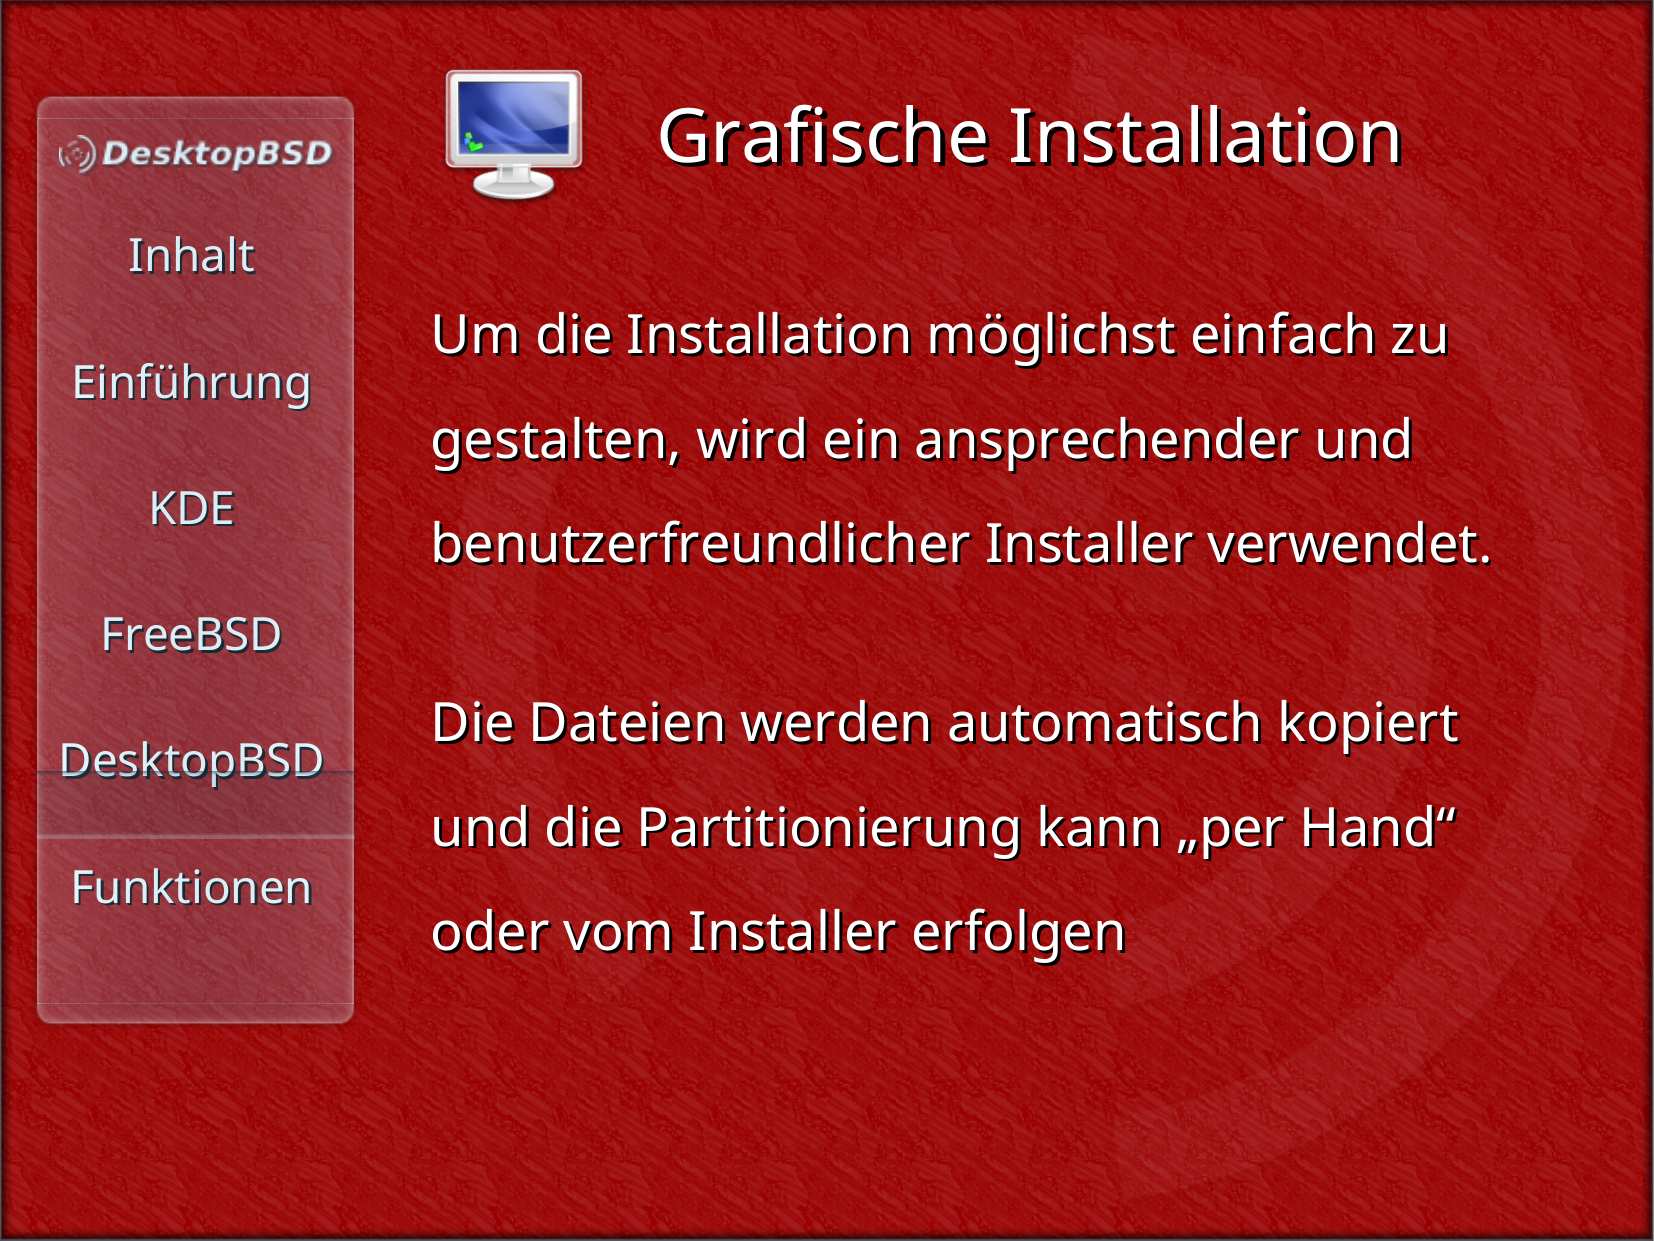

# Grafische Installation
Um die Installation möglichst einfach zu
gestalten, wird ein ansprechender und
benutzerfreundlicher Installer verwendet.
Die Dateien werden automatisch kopiert
und die Partitionierung kann „per Hand“
oder vom Installer erfolgen